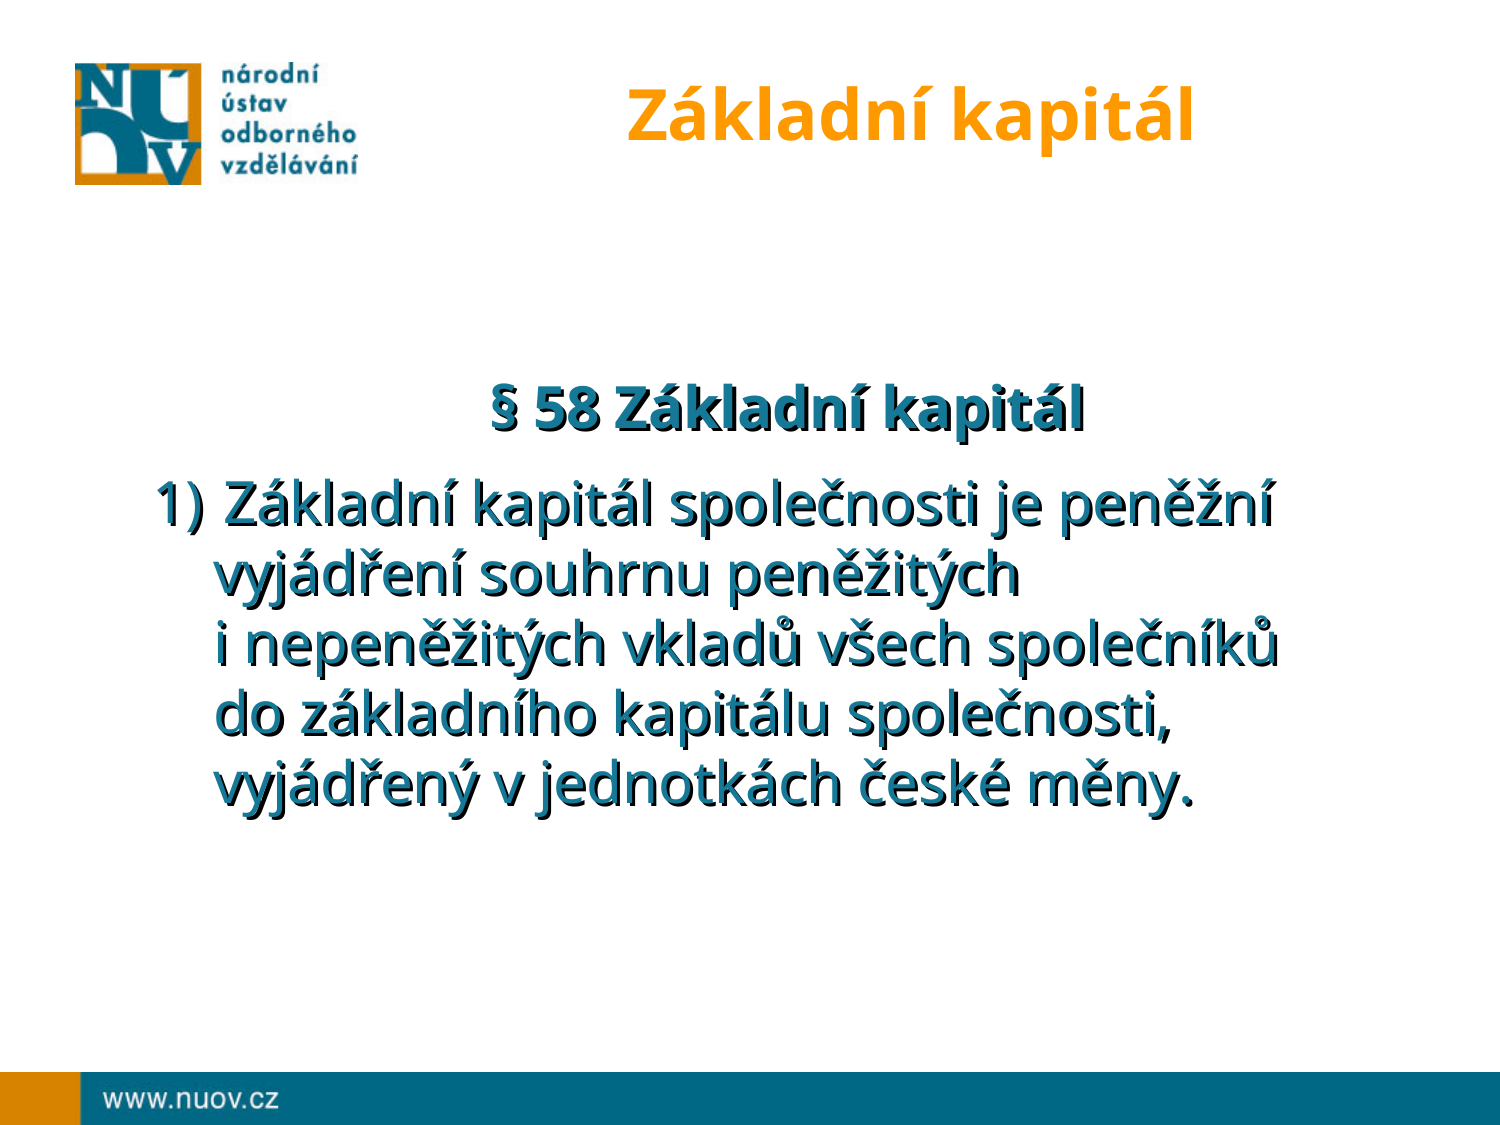

# Základní kapitál
§ 58 Základní kapitál
 Základní kapitál společnosti je peněžní
 vyjádření souhrnu peněžitých
 i nepeněžitých vkladů všech společníků
 do základního kapitálu společnosti,
 vyjádřený v jednotkách české měny.